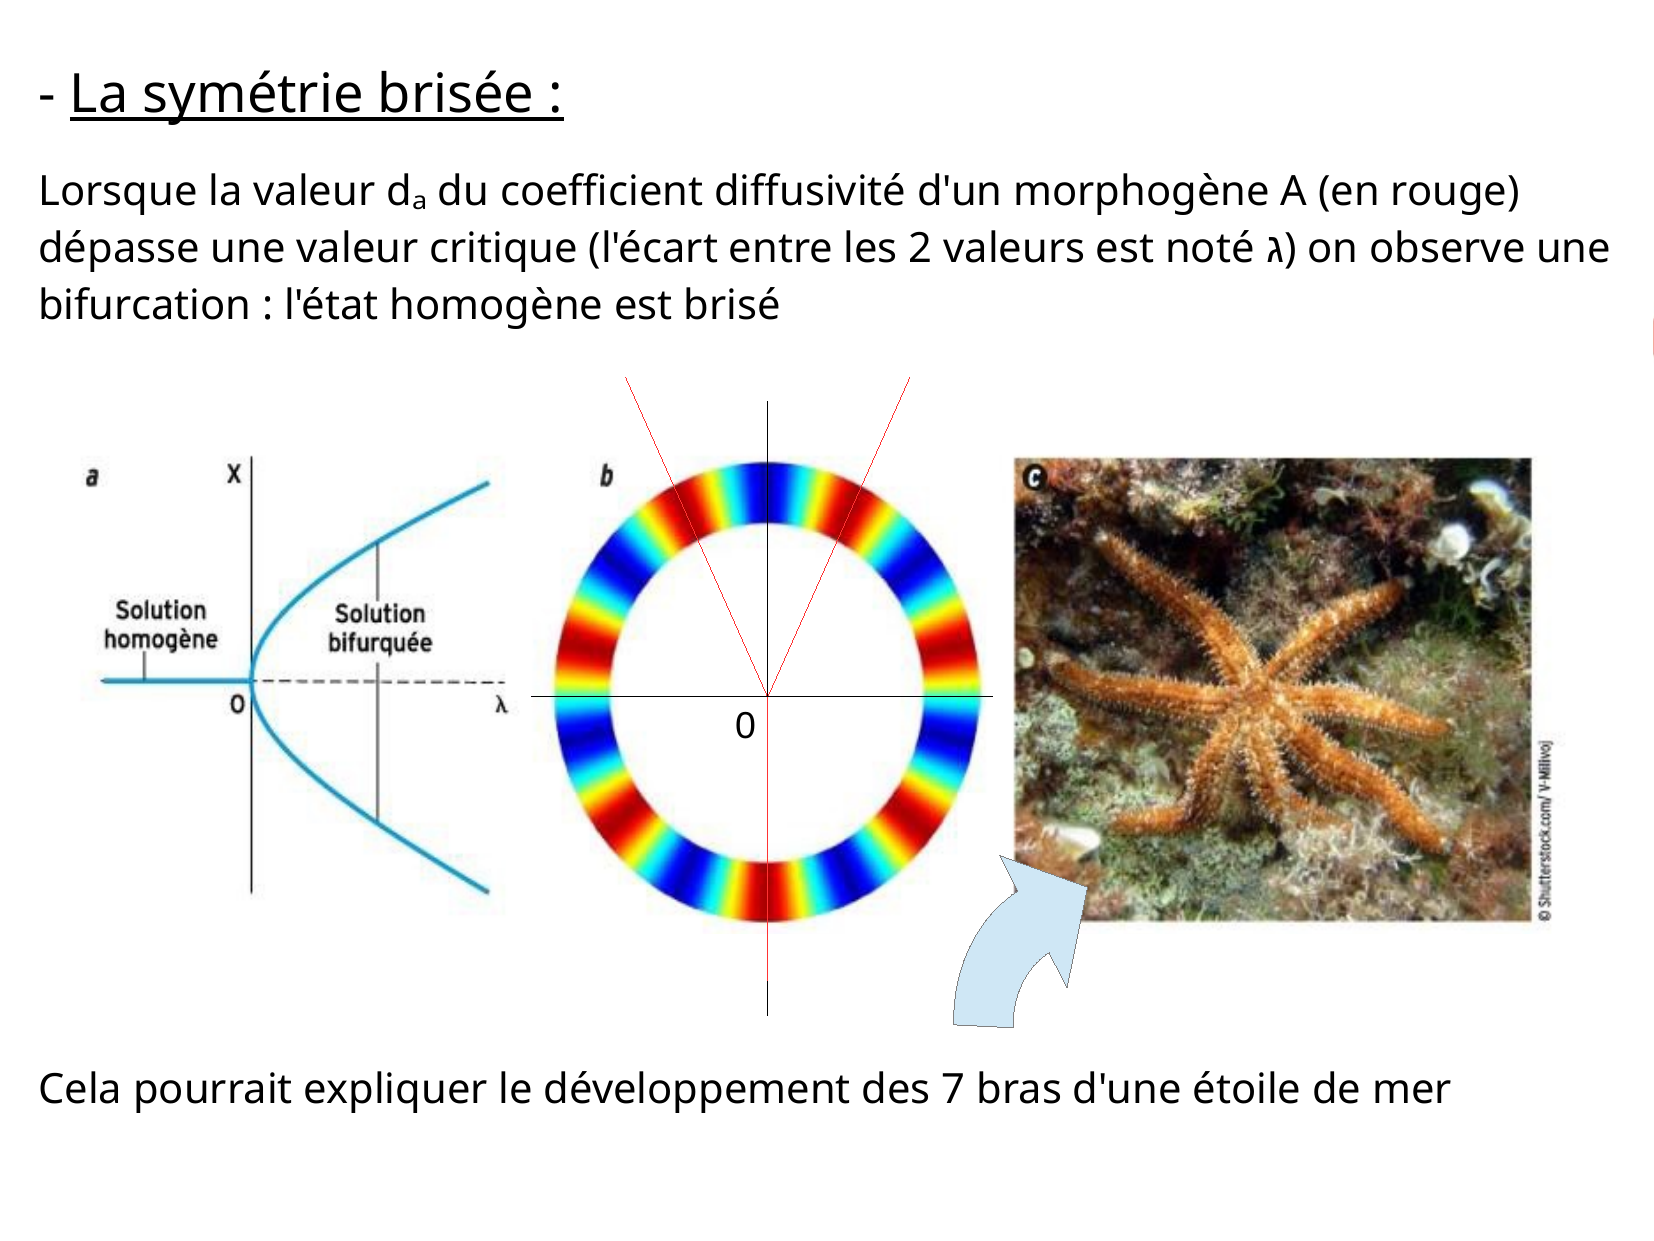

- La symétrie brisée :
Lorsque la valeur dₐ du coefficient diffusivité d'un morphogène A (en rouge) dépasse une valeur critique (l'écart entre les 2 valeurs est noté ג) on observe une bifurcation : l'état homogène est brisé
0
Cela pourrait expliquer le développement des 7 bras d'une étoile de mer